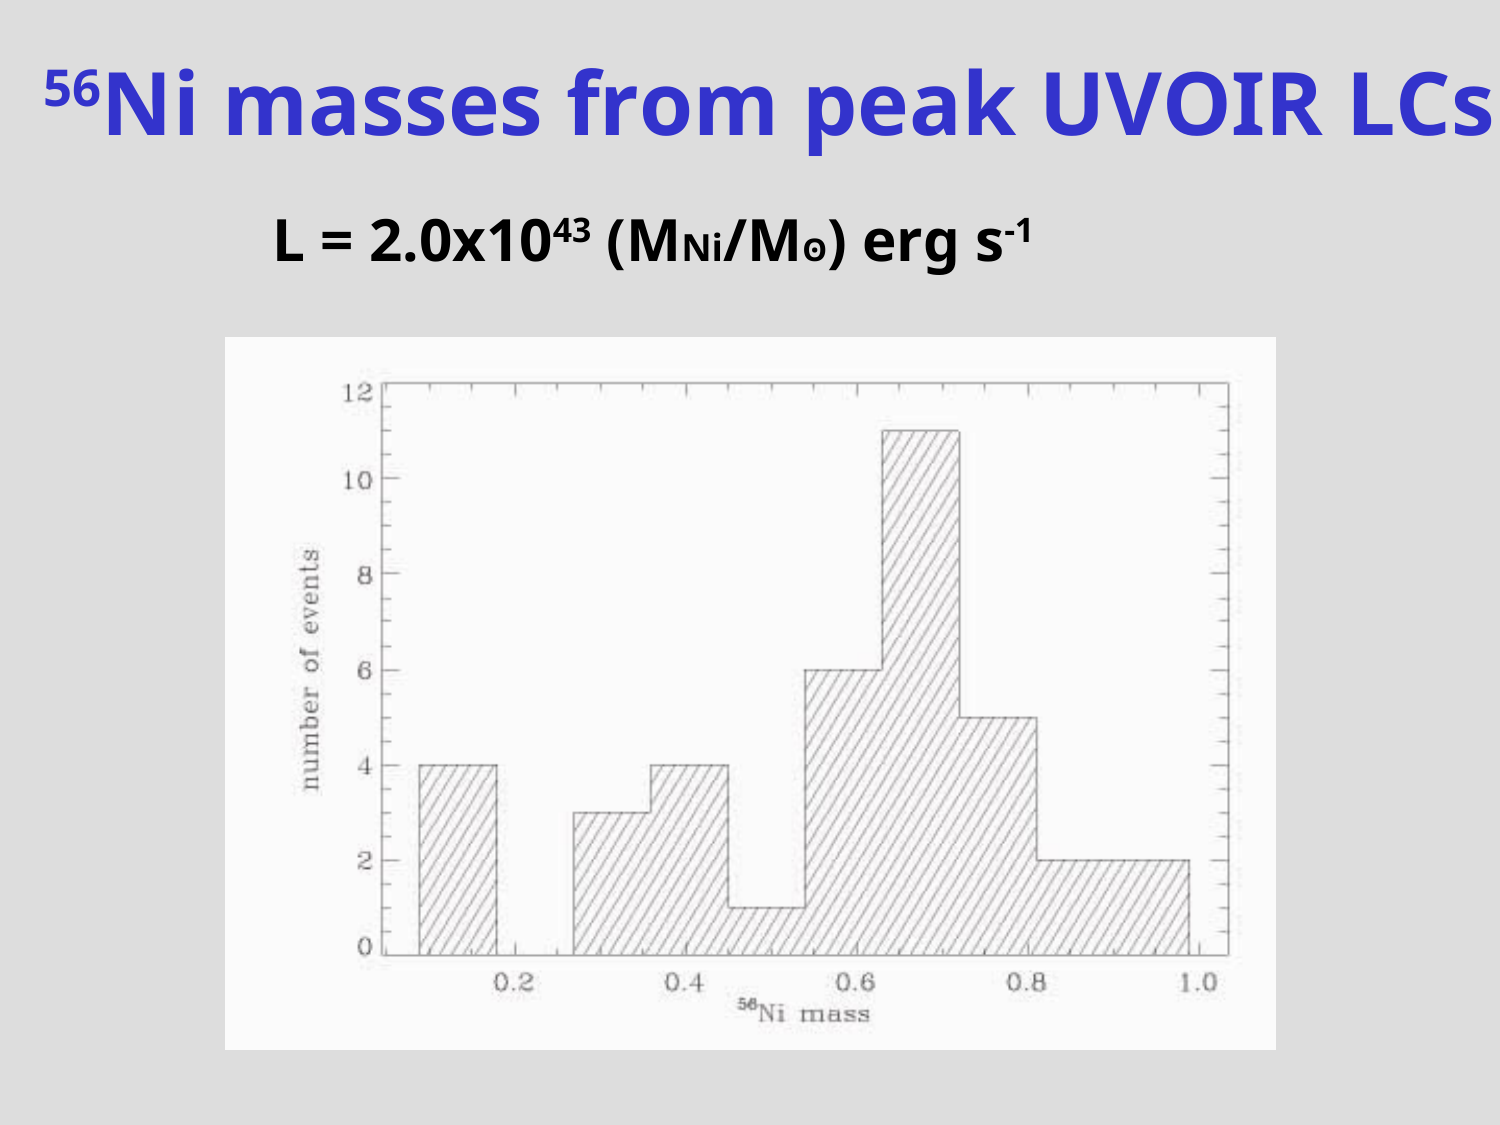

56Ni masses from peak UVOIR LCs
L = 2.0x1043 (MNi/Mʘ) erg s-1